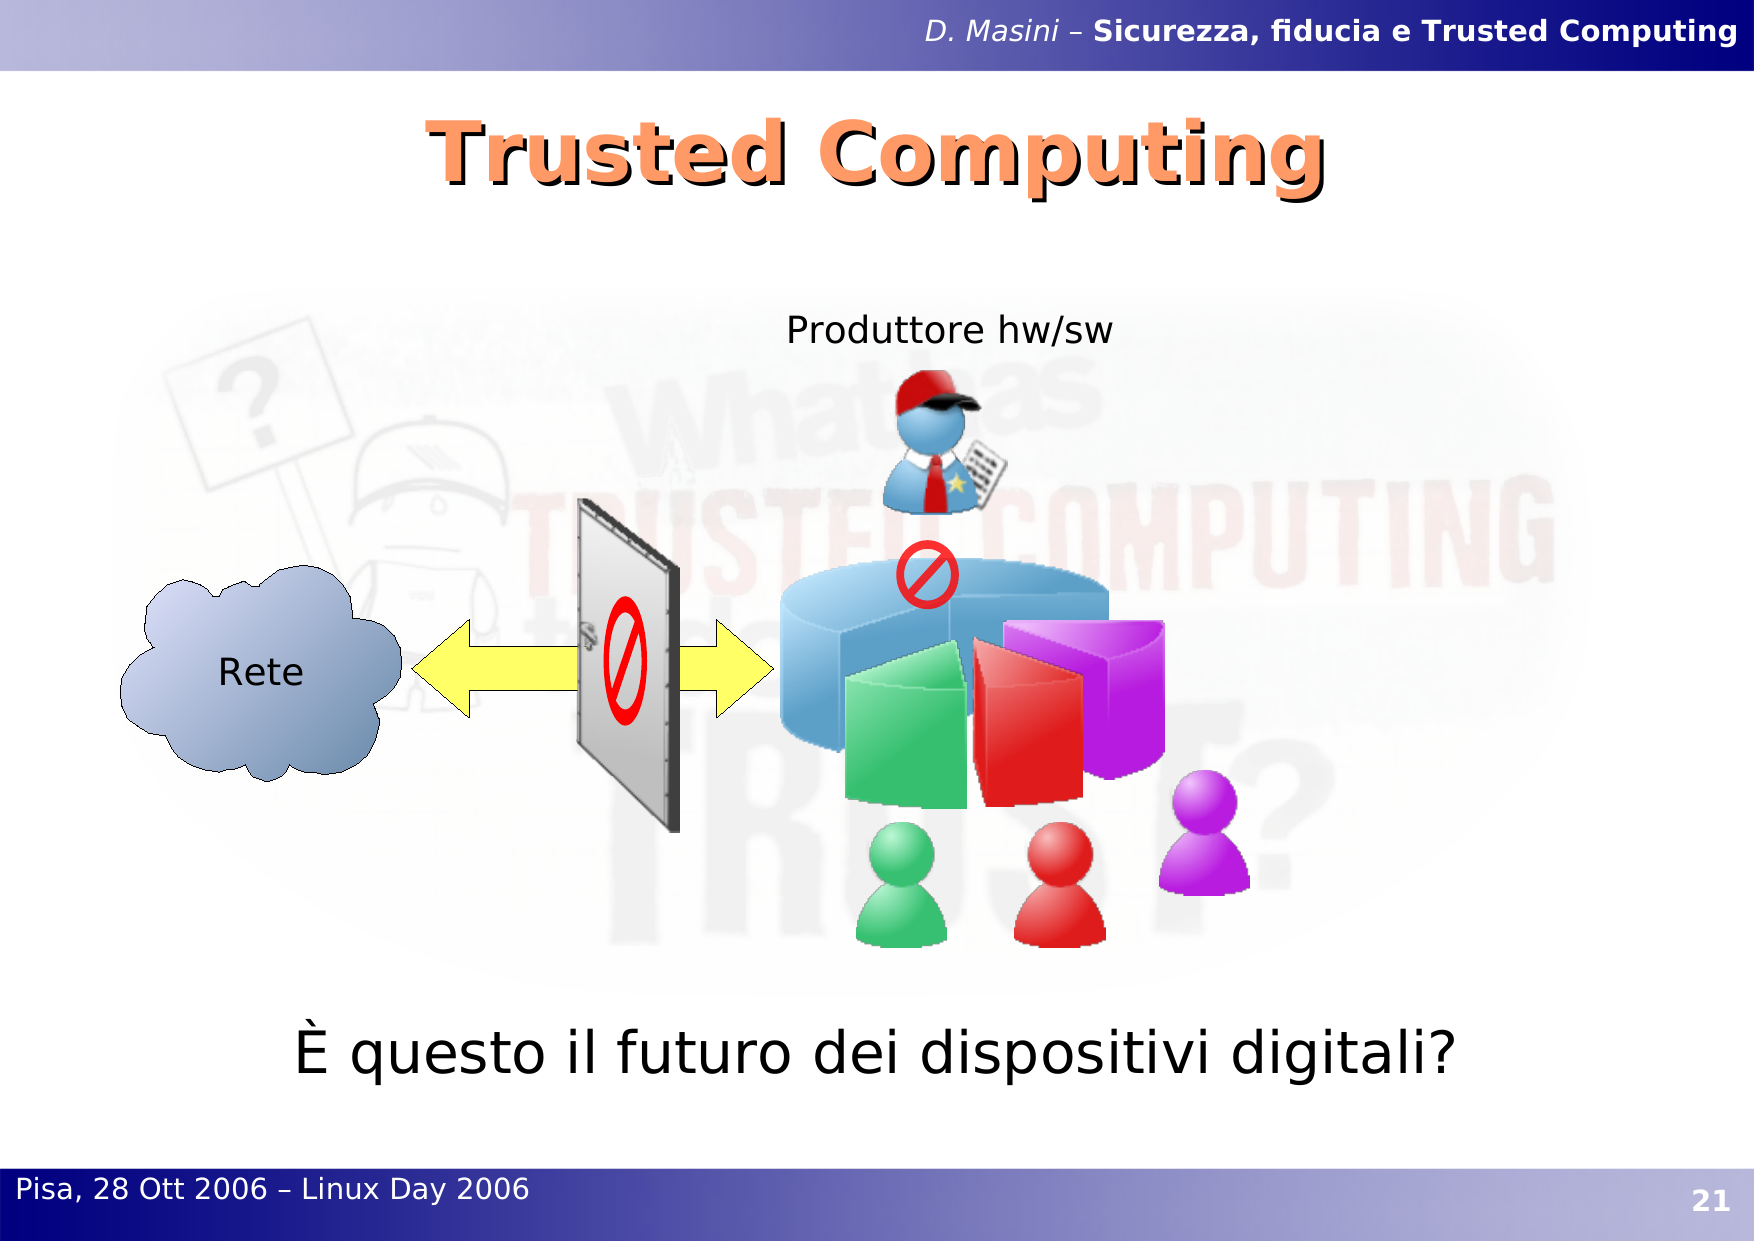

D. Masini – Sicurezza, fiducia e Trusted Computing
# Trusted Computing
Produttore hw/sw
Rete
È questo il futuro dei dispositivi digitali?
Pisa, 28 Ott 2006 – Linux Day 2006